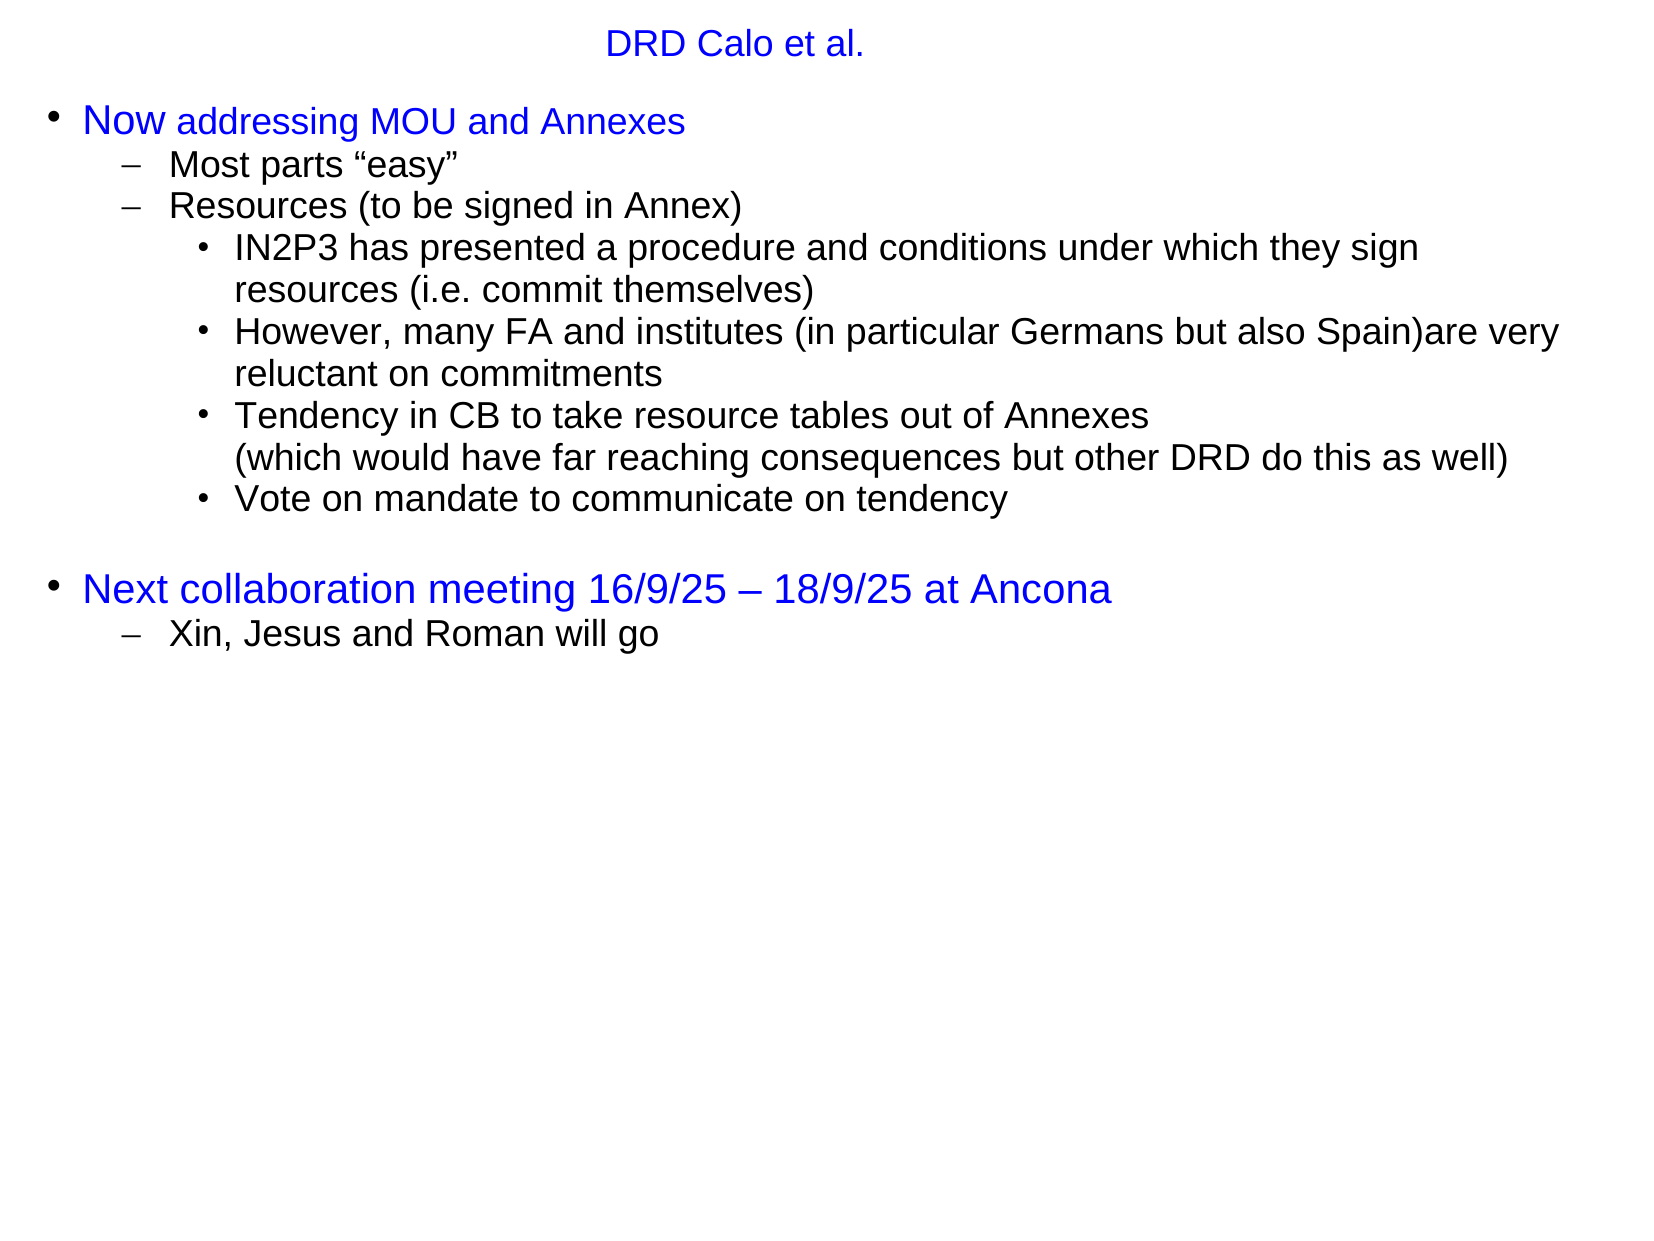

DRD Calo et al.
Now addressing MOU and Annexes
Most parts “easy”
Resources (to be signed in Annex)
IN2P3 has presented a procedure and conditions under which they sign
resources (i.e. commit themselves)
However, many FA and institutes (in particular Germans but also Spain)are very
reluctant on commitments
Tendency in CB to take resource tables out of Annexes
(which would have far reaching consequences but other DRD do this as well)
Vote on mandate to communicate on tendency
Next collaboration meeting 16/9/25 – 18/9/25 at Ancona
Xin, Jesus and Roman will go